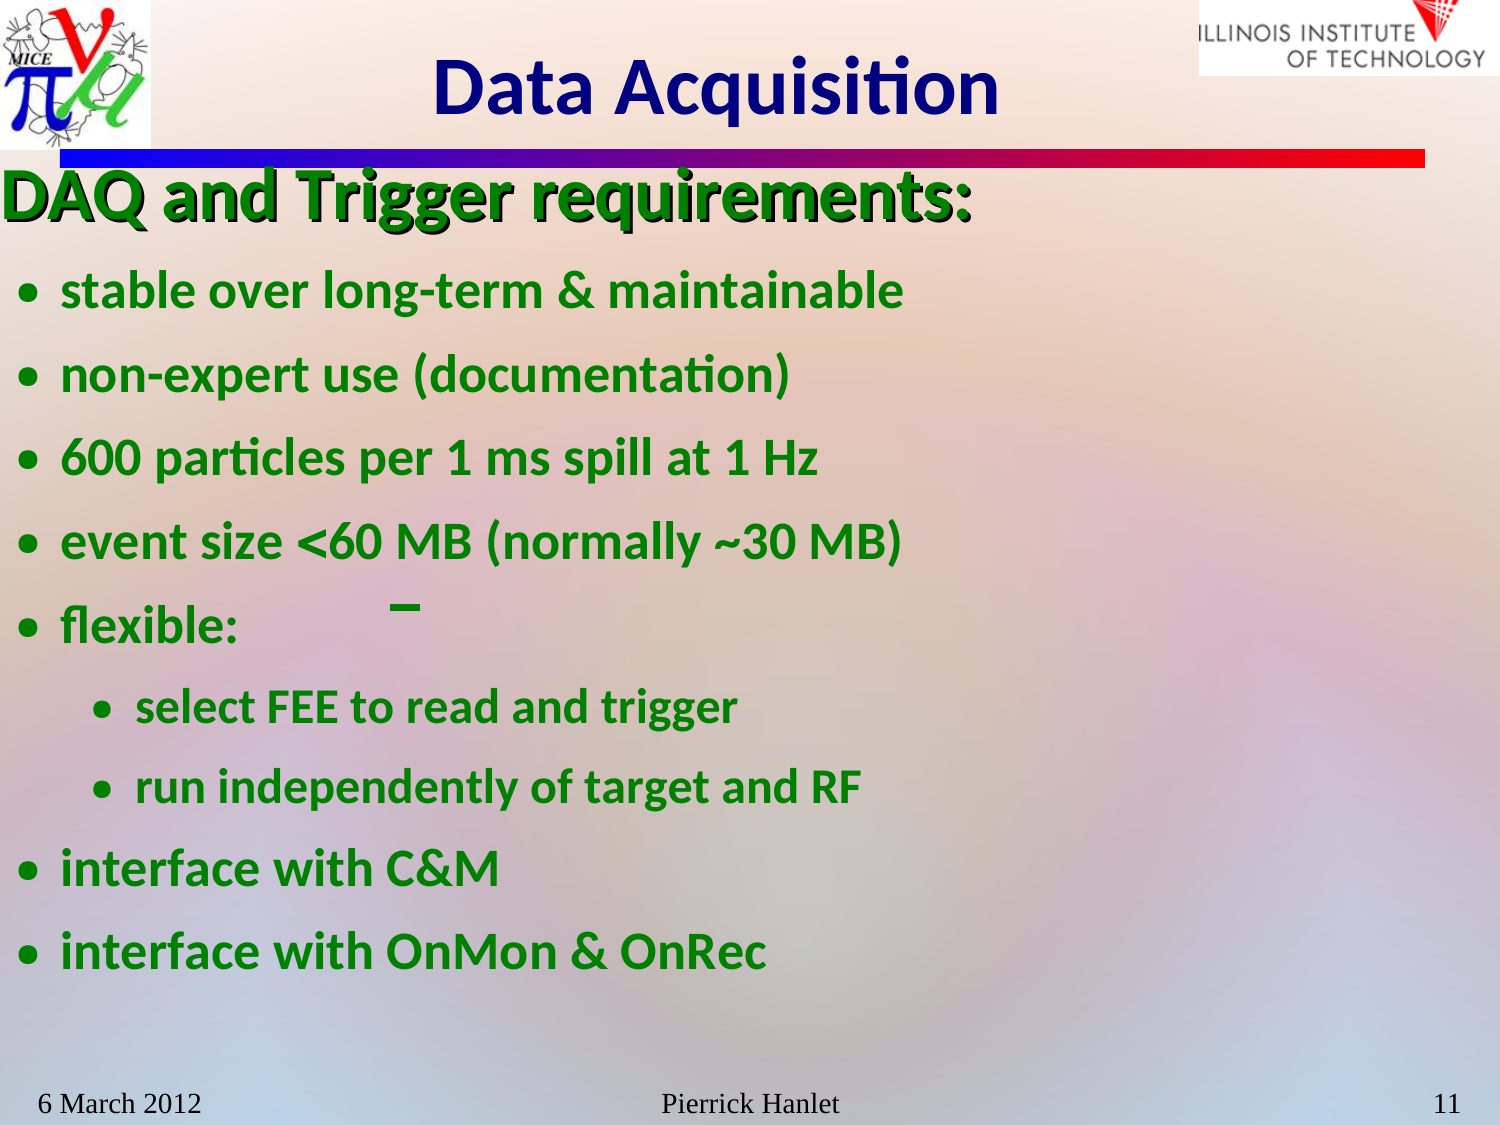

# Data Acquisition
DAQ and Trigger requirements:
stable over long-term & maintainable
non-expert use (documentation)
600 particles per 1 ms spill at 1 Hz
event size <60 MB (normally ~30 MB)
flexible:
select FEE to read and trigger
run independently of target and RF
interface with C&M
interface with OnMon & OnRec
11